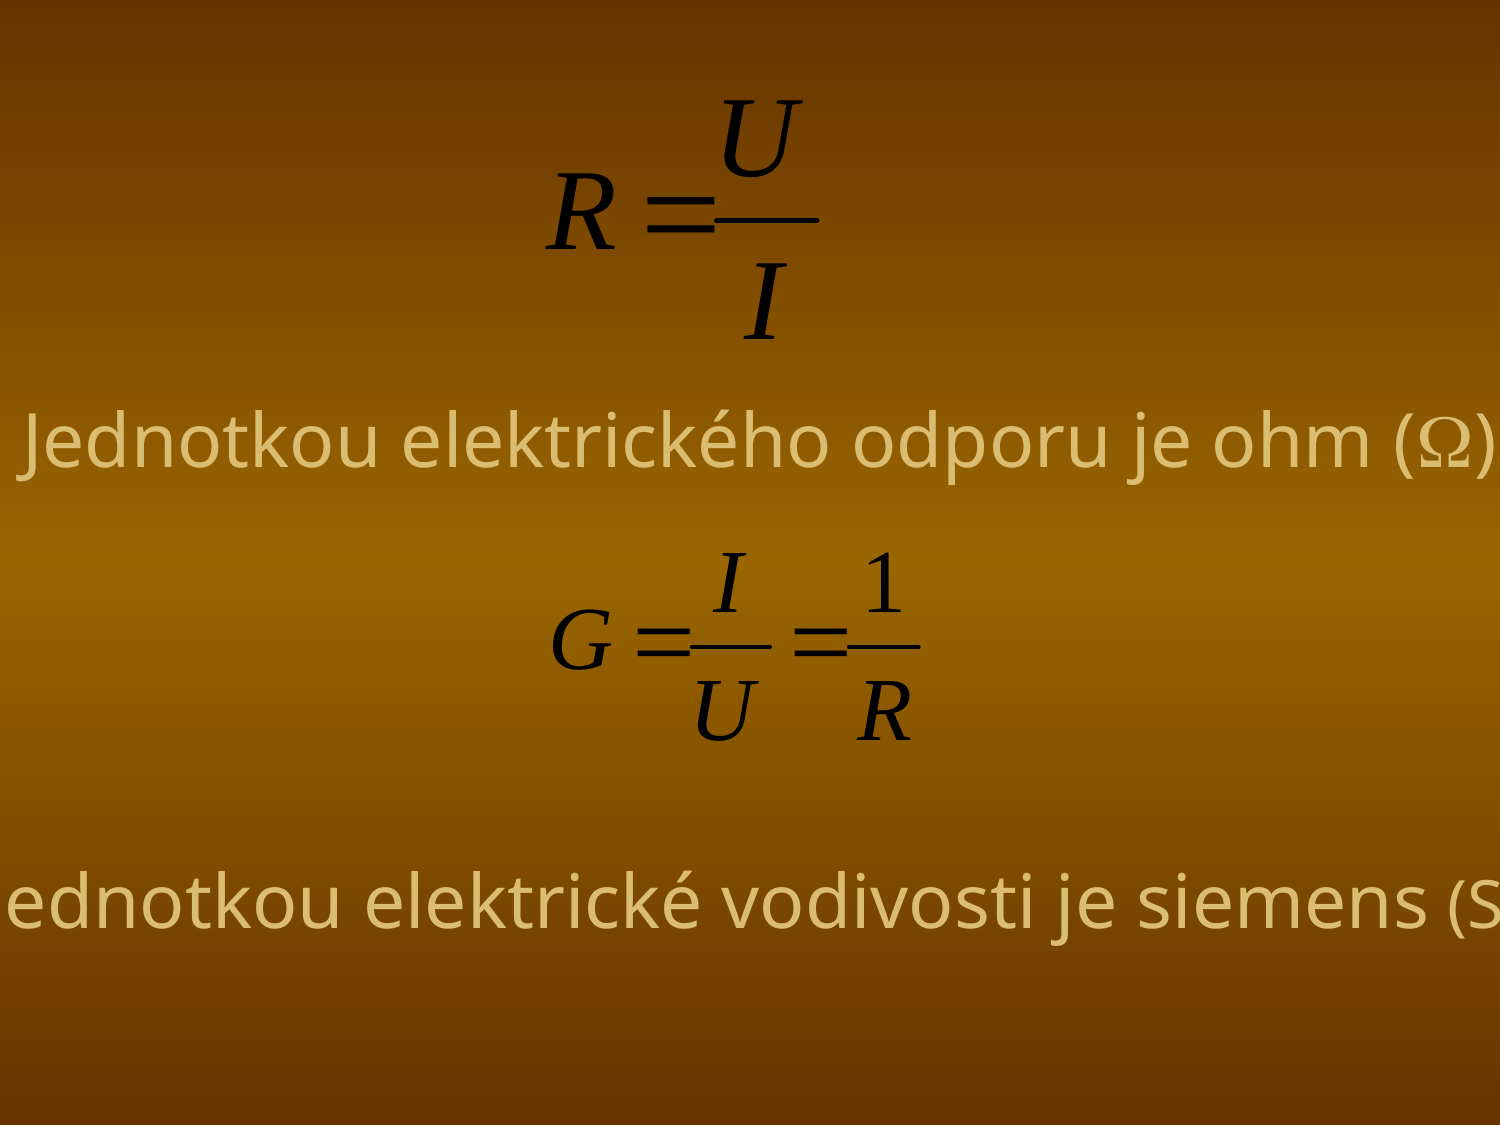

Jednotkou elektrického odporu je ohm ().
Jednotkou elektrické vodivosti je siemens (S).